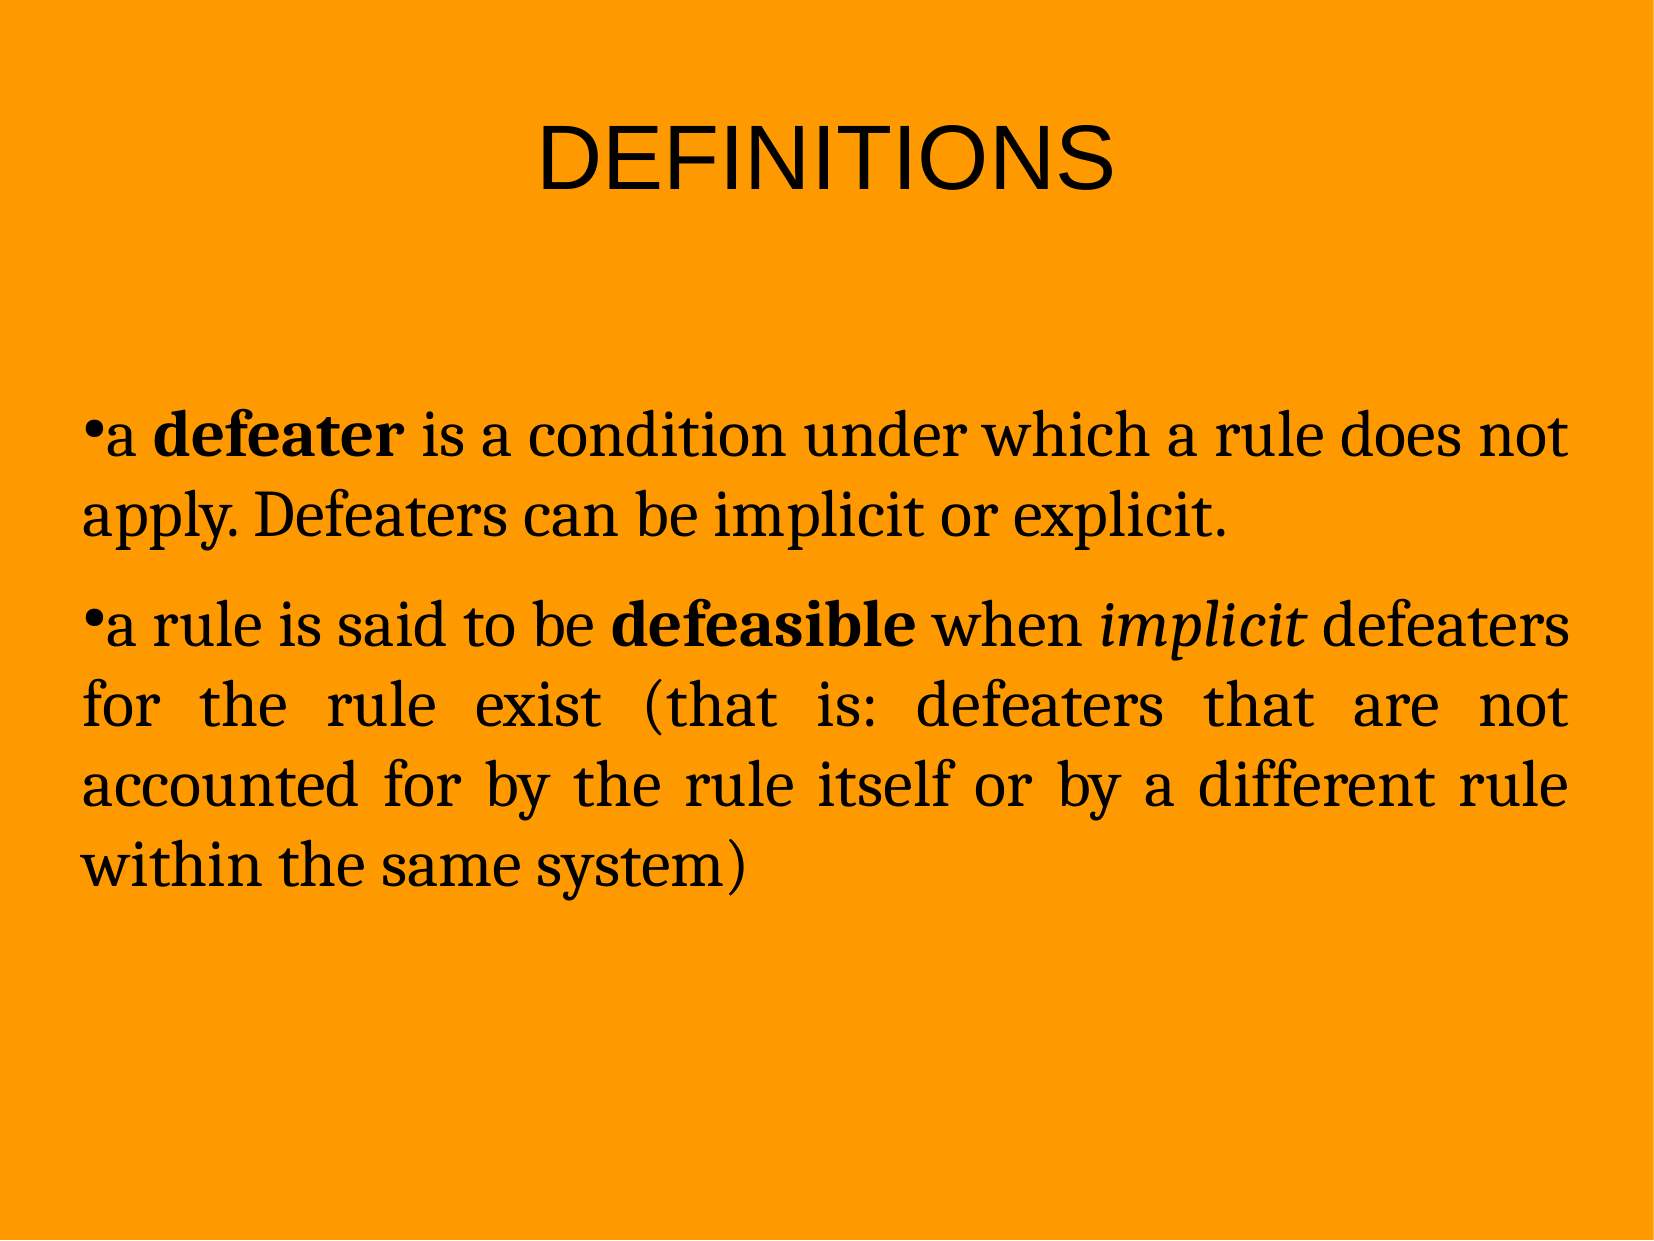

# DEFINITIONS
a defeater is a condition under which a rule does not apply. Defeaters can be implicit or explicit.
a rule is said to be defeasible when implicit defeaters for the rule exist (that is: defeaters that are not accounted for by the rule itself or by a different rule within the same system)